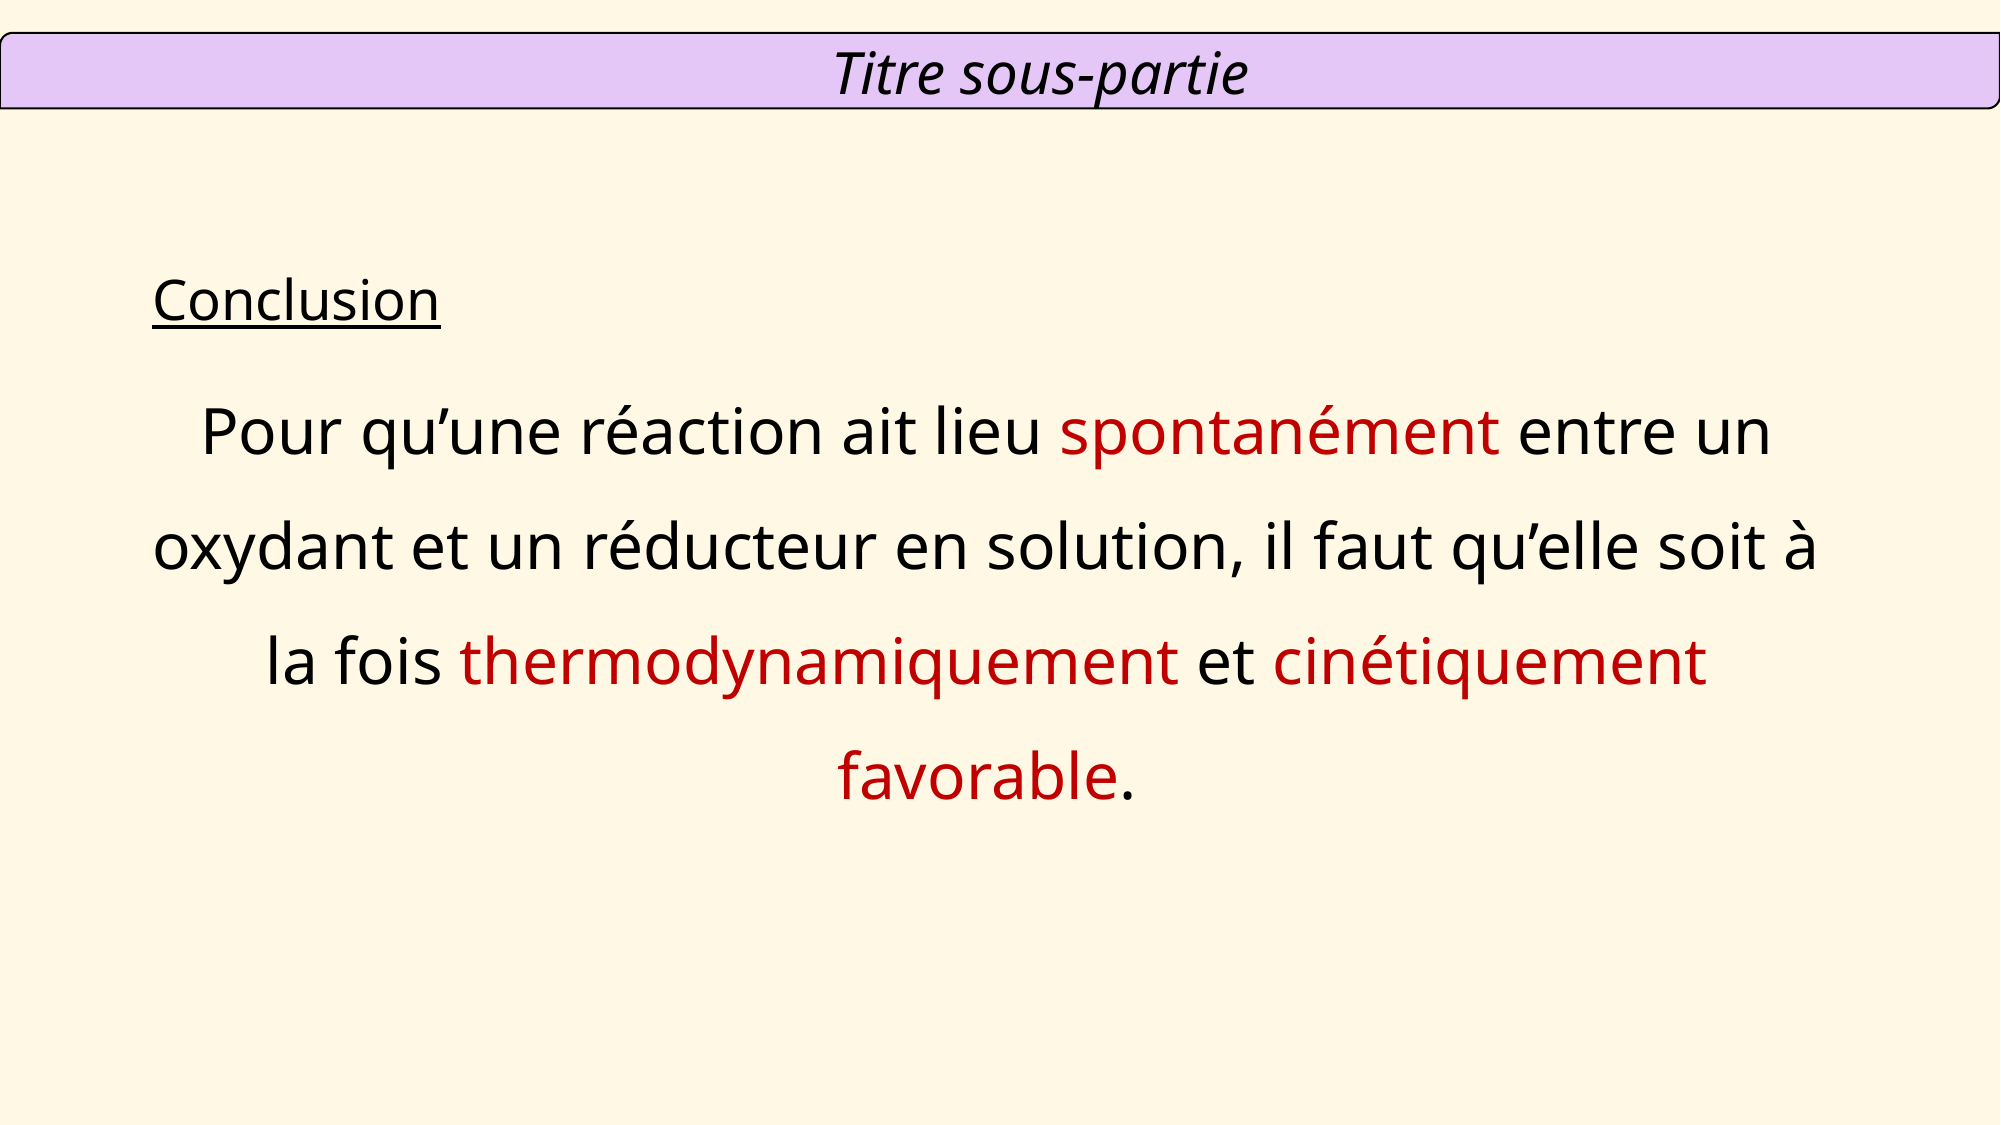

Titre sous-partie
# Conclusion
Pour qu’une réaction ait lieu spontanément entre un oxydant et un réducteur en solution, il faut qu’elle soit à la fois thermodynamiquement et cinétiquement favorable.